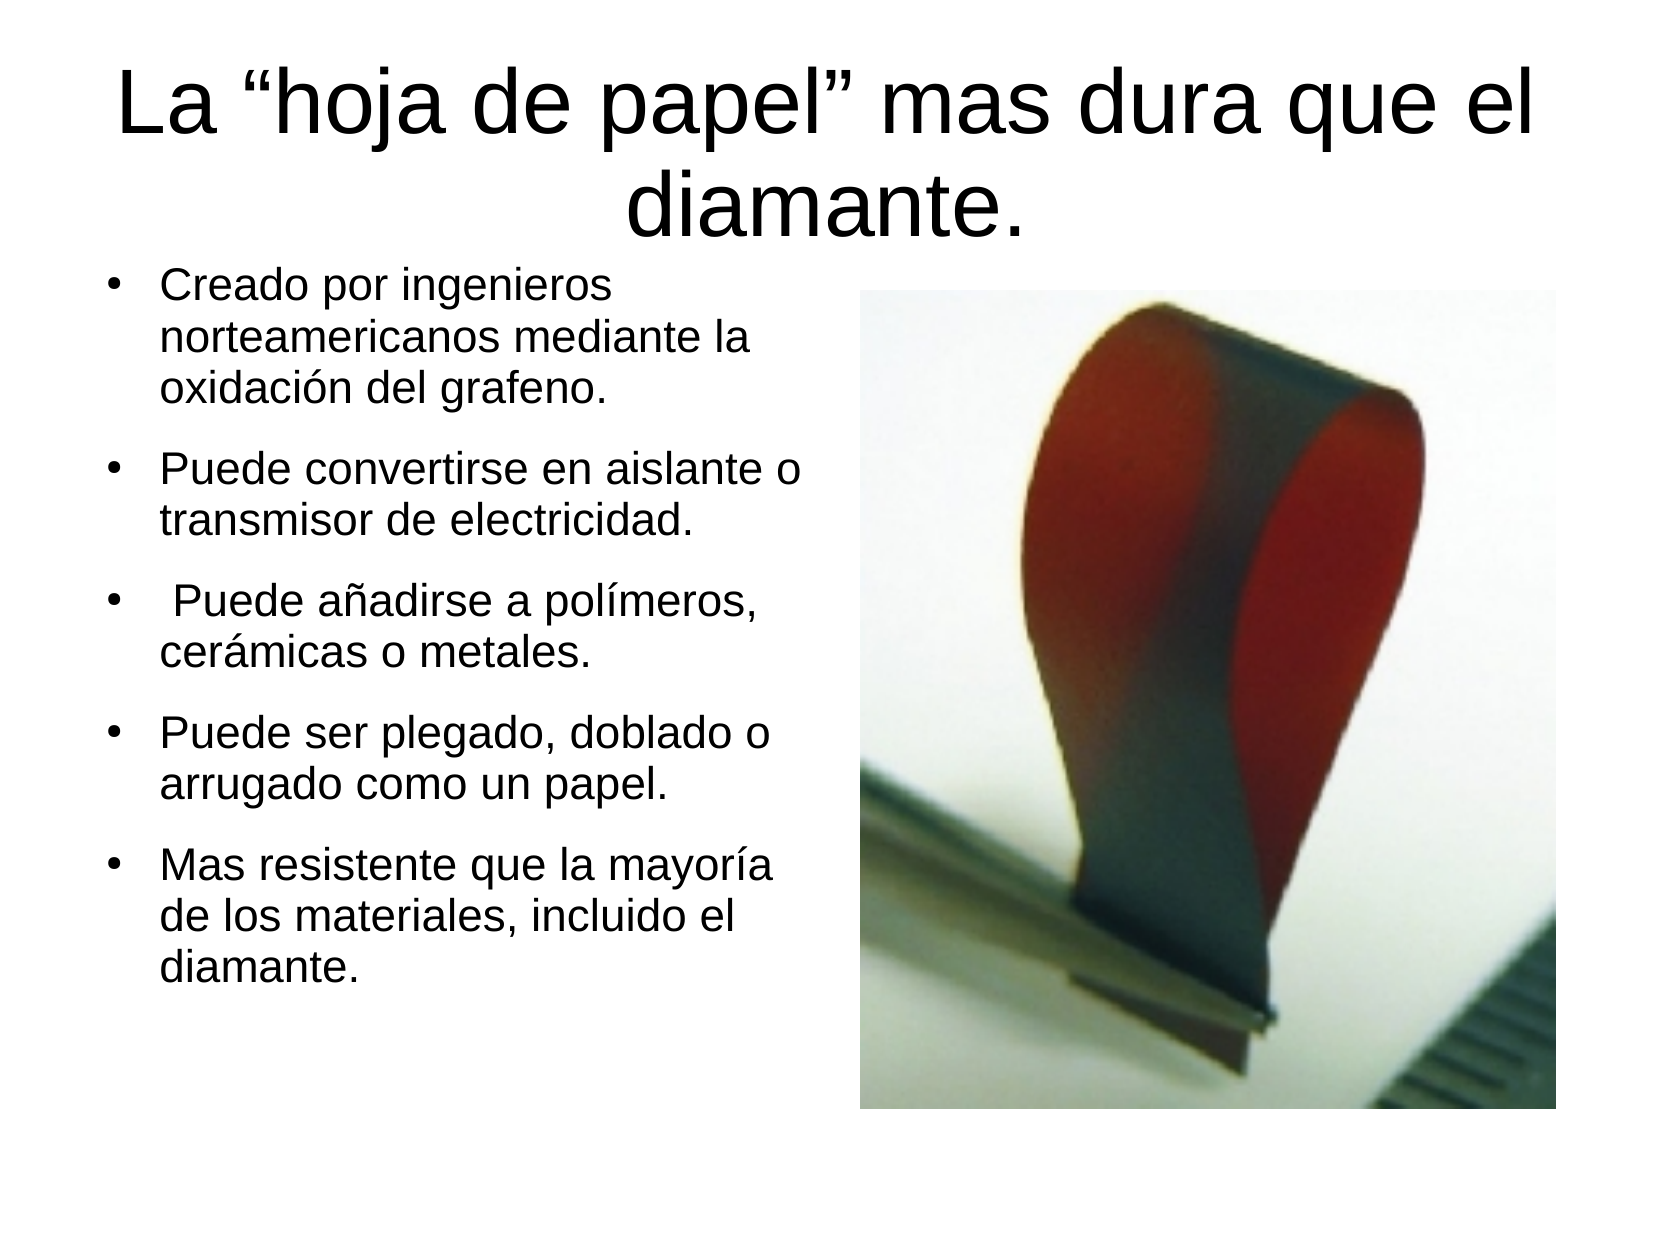

# La “hoja de papel” mas dura que el diamante.
Creado por ingenieros norteamericanos mediante la oxidación del grafeno.
Puede convertirse en aislante o transmisor de electricidad.
 Puede añadirse a polímeros, cerámicas o metales.
Puede ser plegado, doblado o arrugado como un papel.
Mas resistente que la mayoría de los materiales, incluido el diamante.